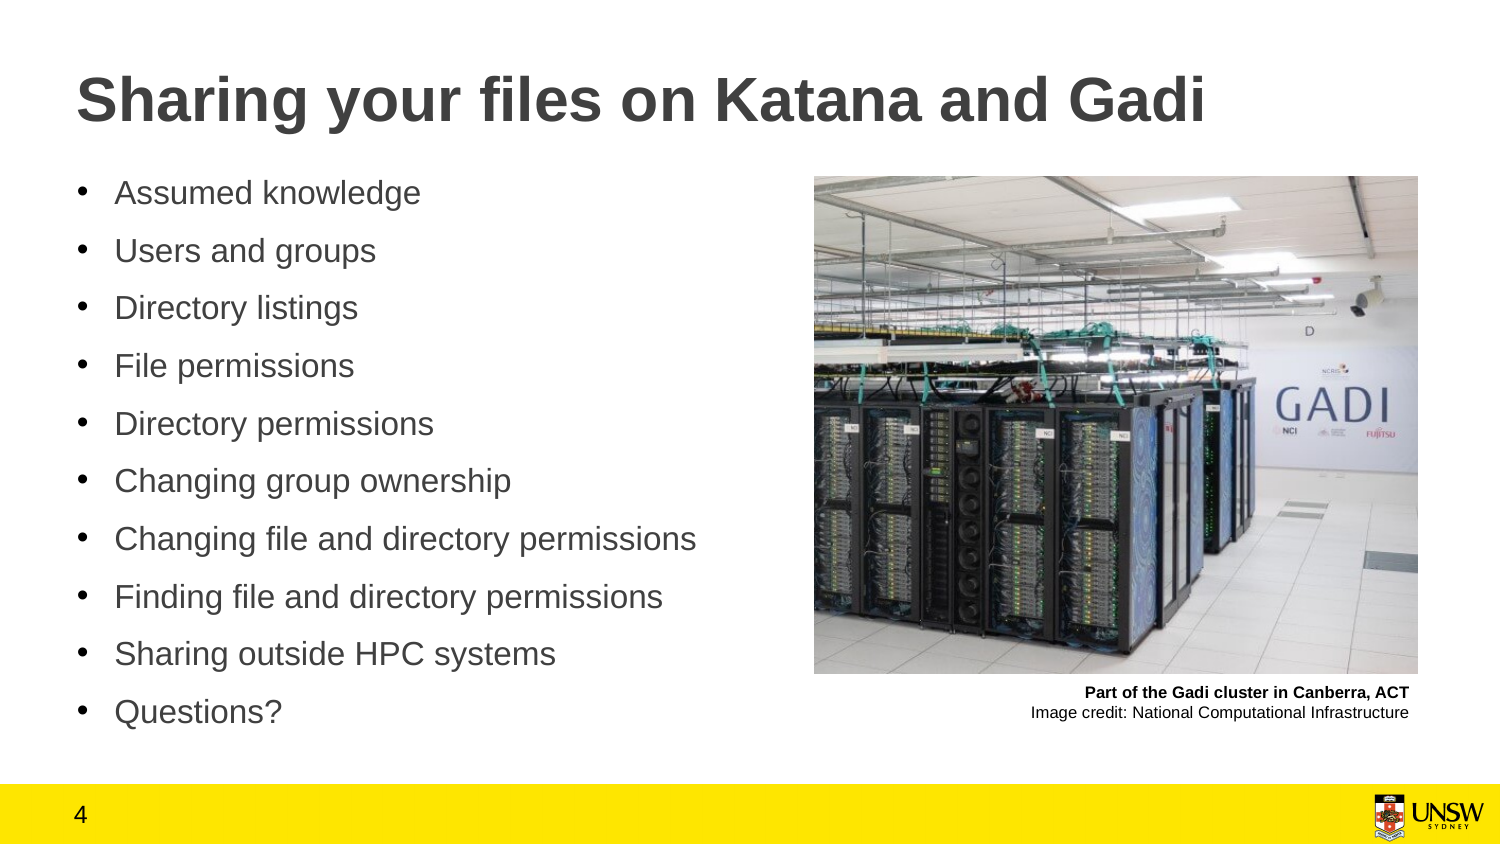

# Sharing your files on Katana and Gadi
Assumed knowledge
Users and groups
Directory listings
File permissions
Directory permissions
Changing group ownership
Changing file and directory permissions
Finding file and directory permissions
Sharing outside HPC systems
Questions?
Part of the Gadi cluster in Canberra, ACT
Image credit: National Computational Infrastructure